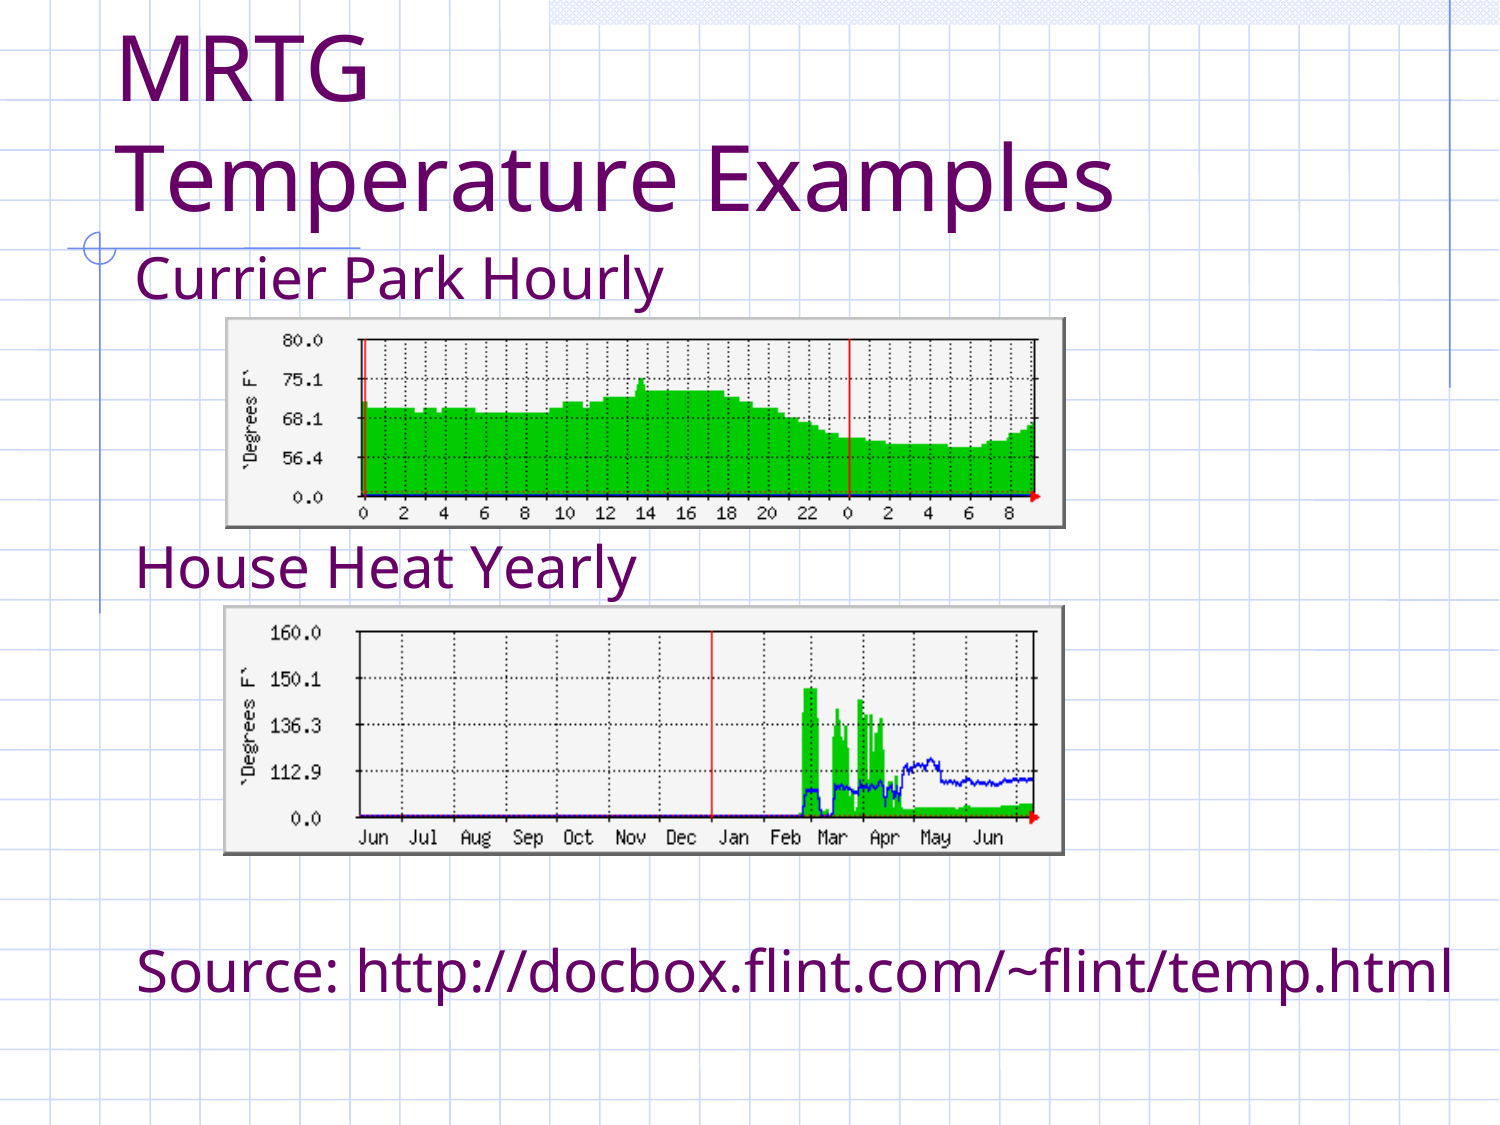

# MRTG Temperature Examples
Currier Park Hourly
House Heat Yearly
Source: http://docbox.flint.com/~flint/temp.html